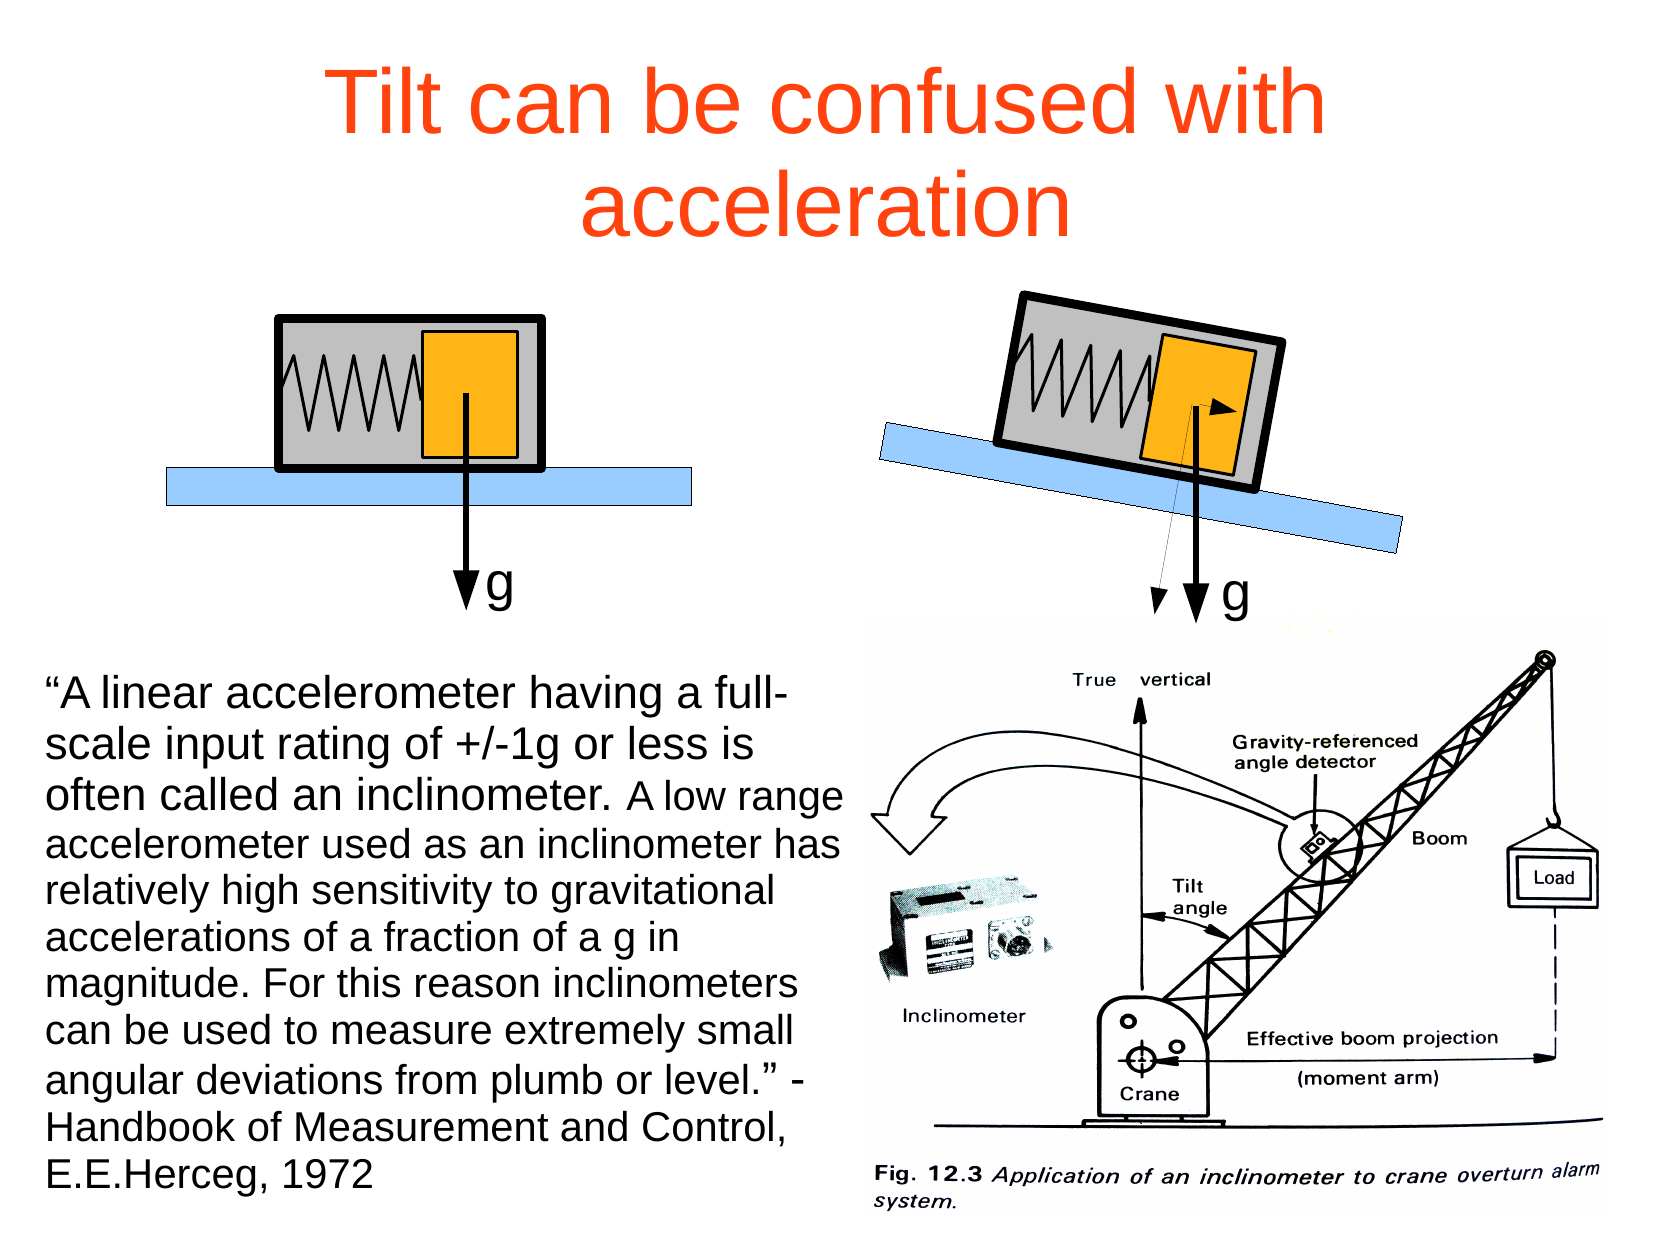

# Tilt can be confused with acceleration
g
g
“A linear accelerometer having a full-scale input rating of +/-1g or less is often called an inclinometer. A low range accelerometer used as an inclinometer has relatively high sensitivity to gravitational accelerations of a fraction of a g in magnitude. For this reason inclinometers can be used to measure extremely small angular deviations from plumb or level.” - Handbook of Measurement and Control, E.E.Herceg, 1972
3